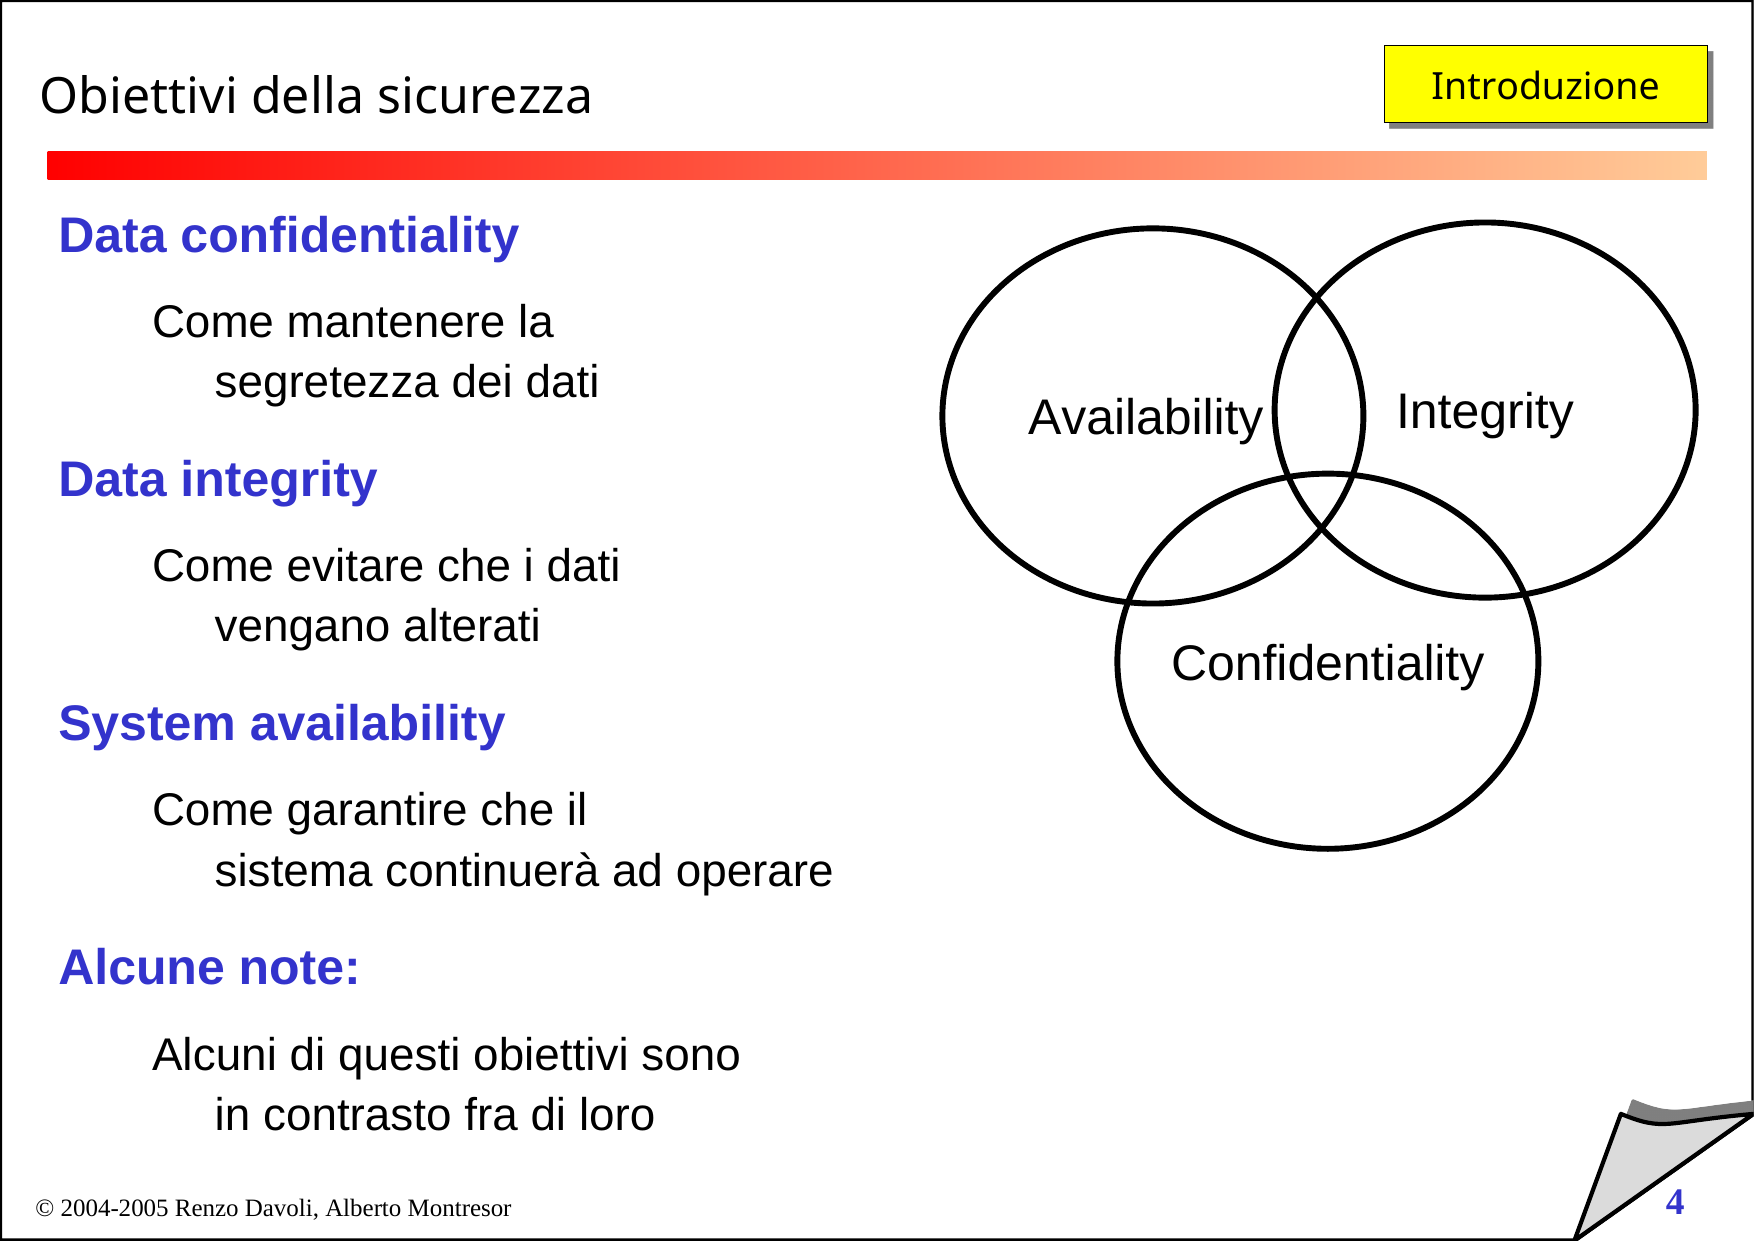

Introduzione
# Obiettivi della sicurezza
Data confidentiality
Come mantenere la
segretezza dei dati
Data integrity
Come evitare che i dati
vengano alterati
System availability
Come garantire che il
sistema continuerà ad operare
Alcune note:
Alcuni di questi obiettivi sono
in contrasto fra di loro
Integrity
Availability
Confidentiality